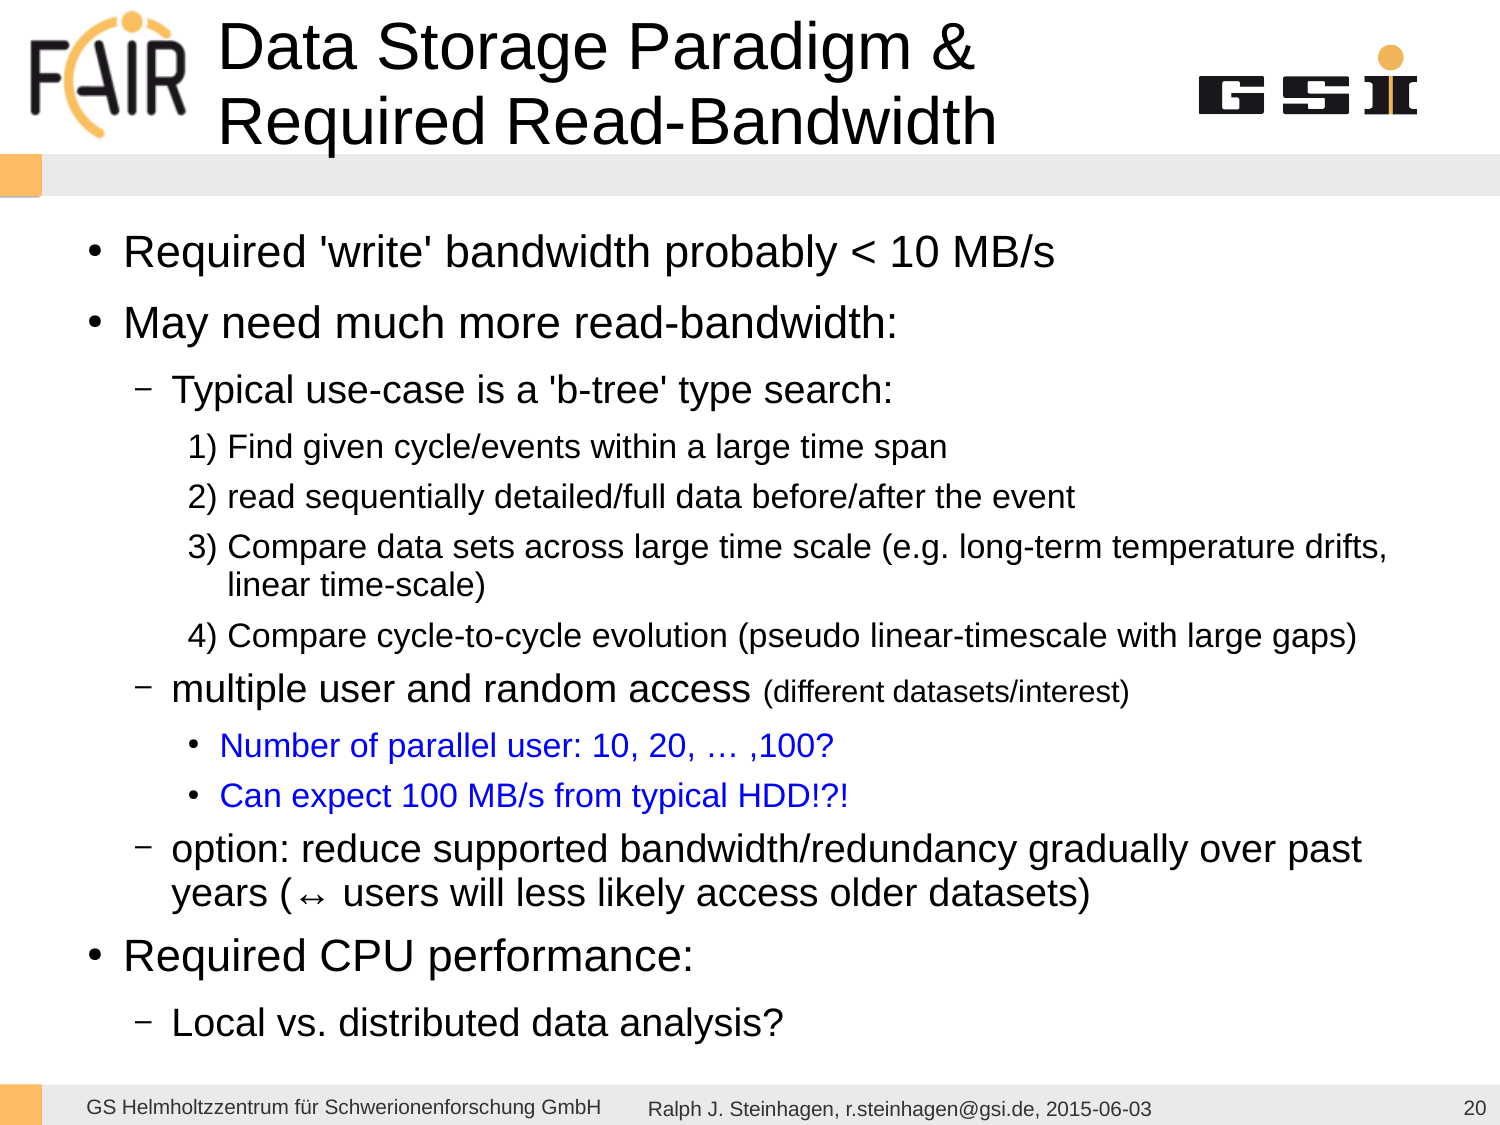

# Data Storage Paradigm & Required Read-Bandwidth
Required 'write' bandwidth probably < 10 MB/s
May need much more read-bandwidth:
Typical use-case is a 'b-tree' type search:
Find given cycle/events within a large time span
read sequentially detailed/full data before/after the event
Compare data sets across large time scale (e.g. long-term temperature drifts, linear time-scale)
Compare cycle-to-cycle evolution (pseudo linear-timescale with large gaps)
multiple user and random access (different datasets/interest)
Number of parallel user: 10, 20, … ,100?
Can expect 100 MB/s from typical HDD!?!
option: reduce supported bandwidth/redundancy gradually over past years (↔ users will less likely access older datasets)
Required CPU performance:
Local vs. distributed data analysis?